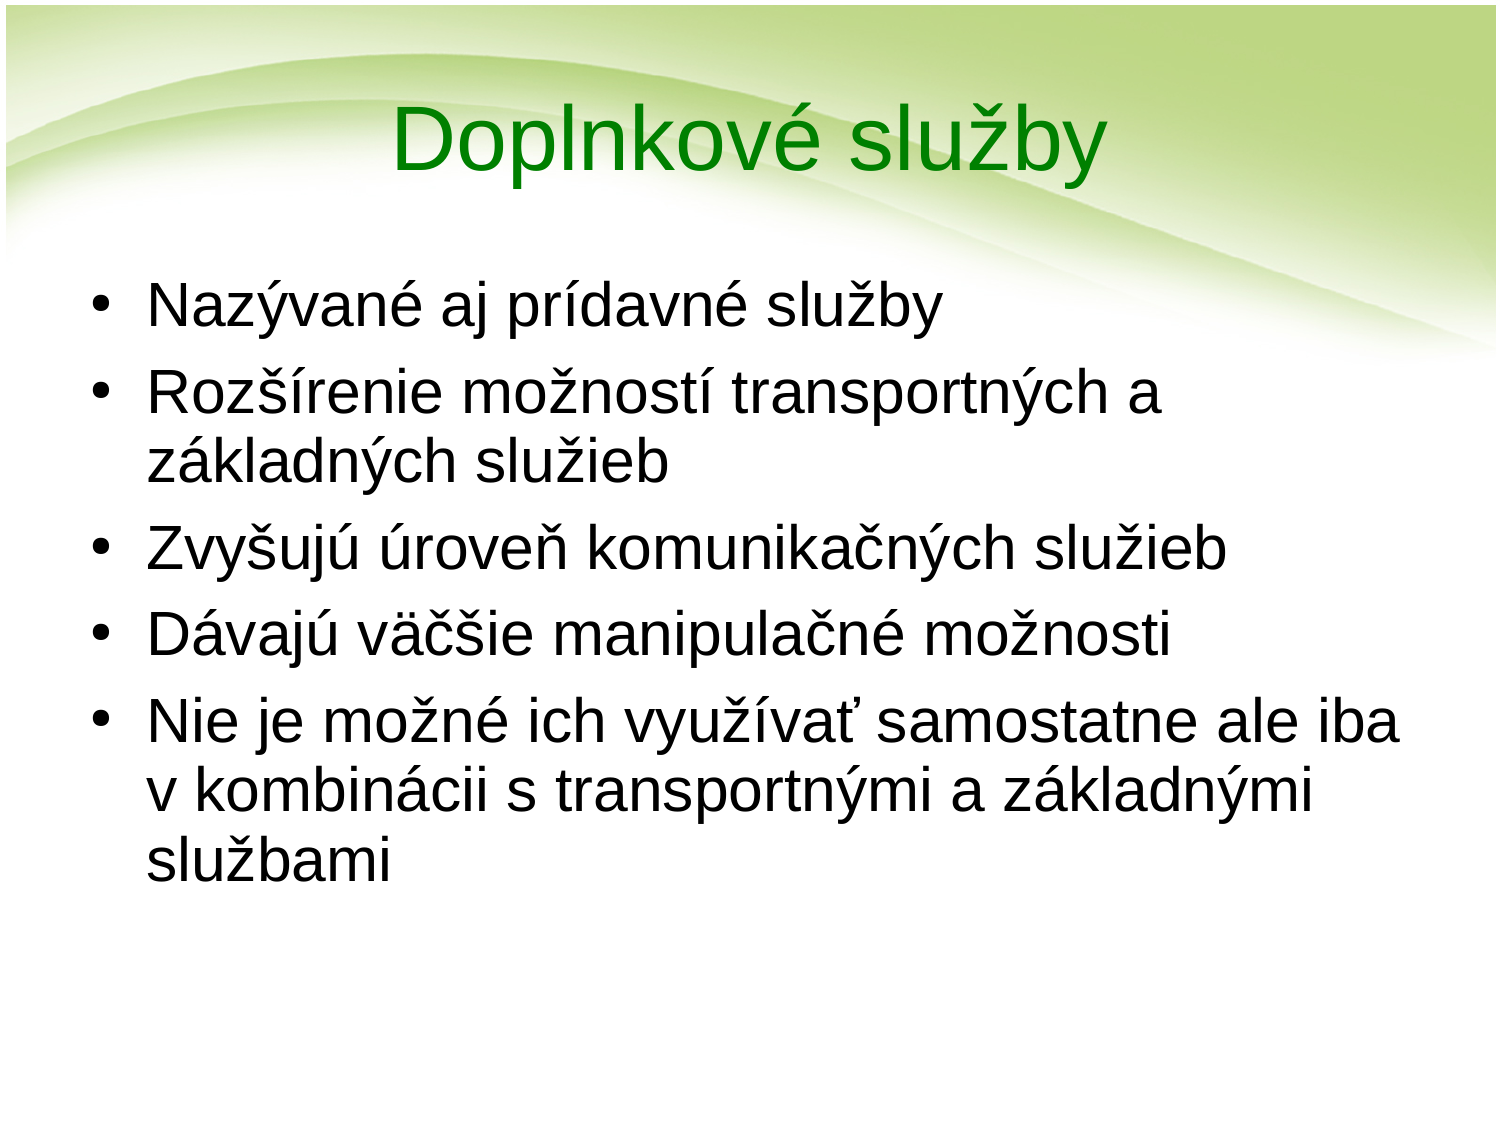

# Doplnkové služby
Nazývané aj prídavné služby
Rozšírenie možností transportných a základných služieb
Zvyšujú úroveň komunikačných služieb
Dávajú väčšie manipulačné možnosti
Nie je možné ich využívať samostatne ale iba v kombinácii s transportnými a základnými službami